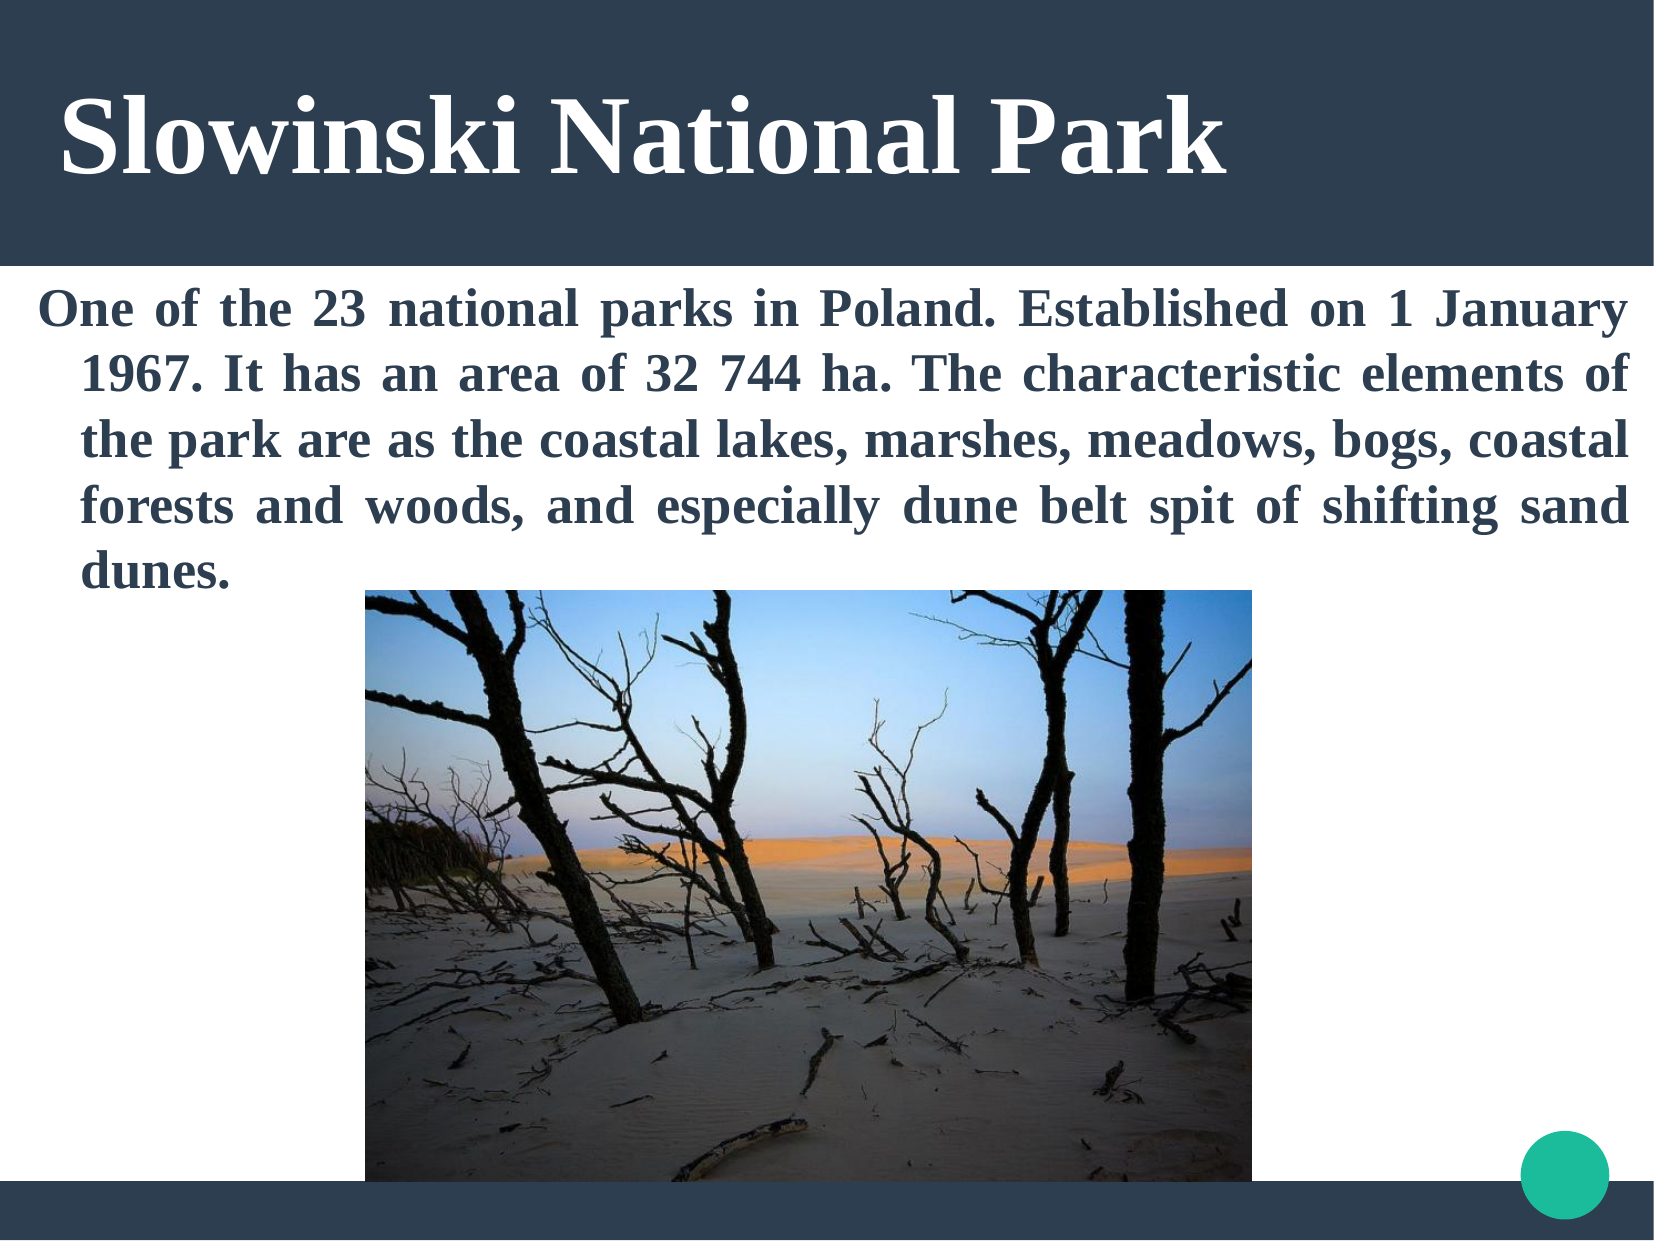

# Slowinski National Park
One of the 23 national parks in Poland. Established on 1 January 1967. It has an area of 32 744 ha. The characteristic elements of the park are as the coastal lakes, marshes, meadows, bogs, coastal forests and woods, and especially dune belt spit of shifting sand dunes.